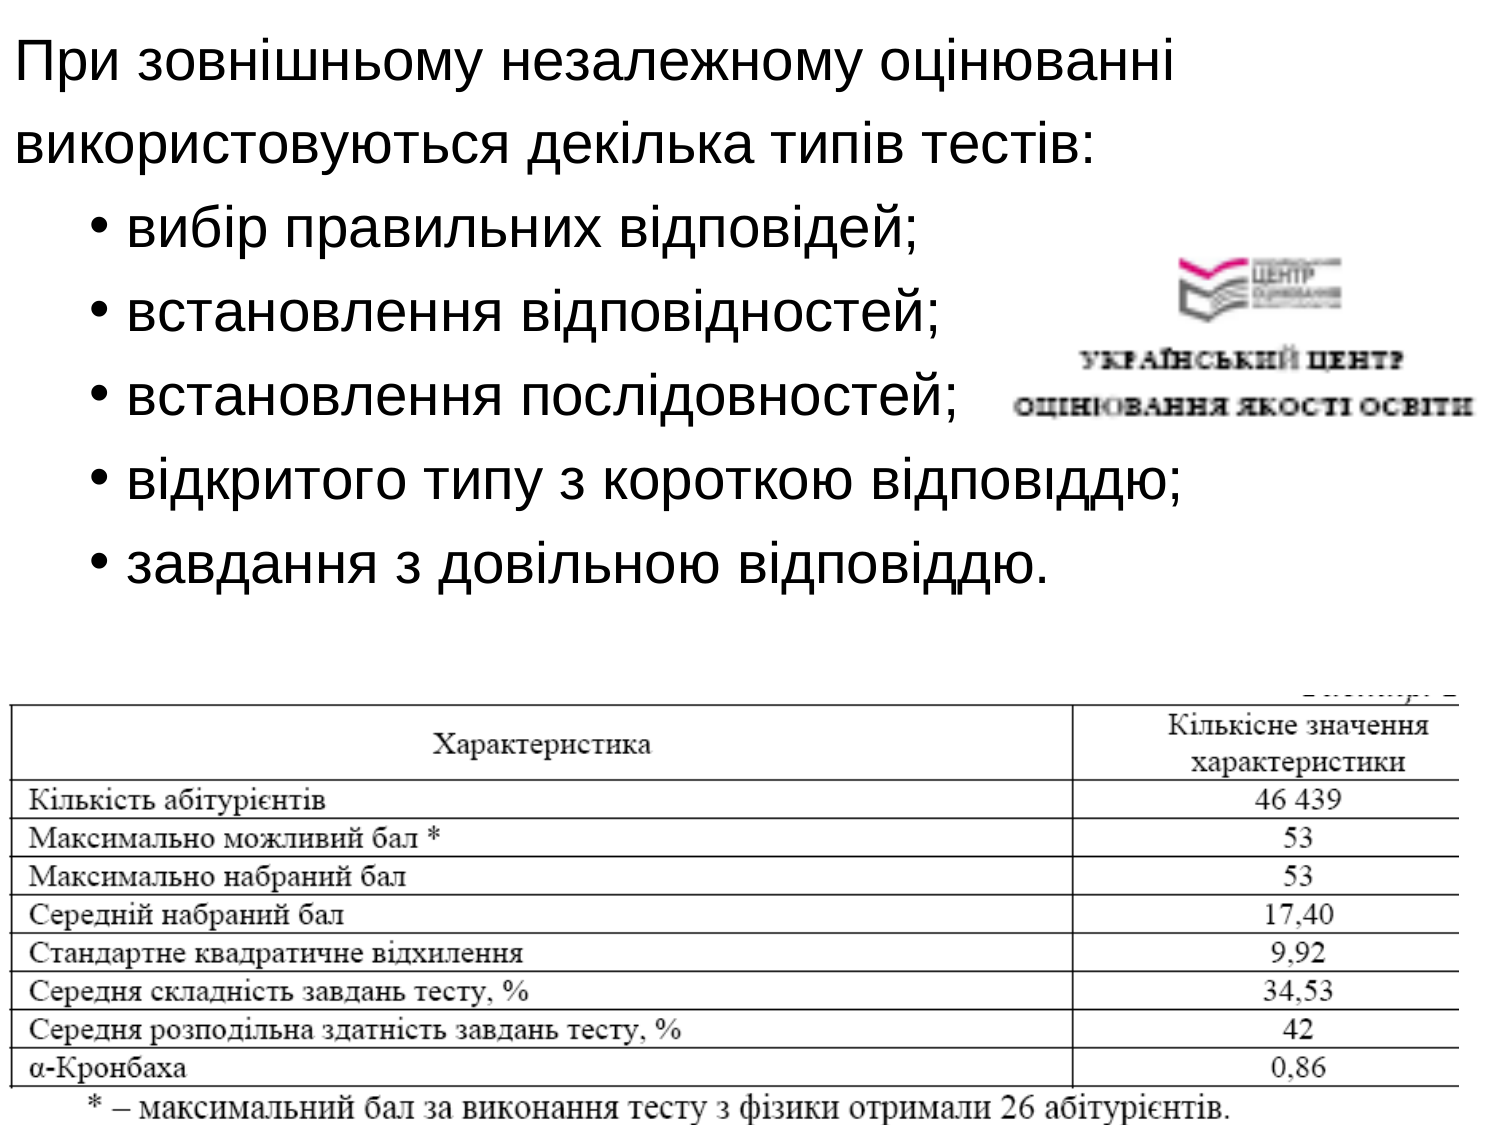

При зовнішньому незалежному оцінюванні
використовуються декілька типів тестів:
 вибір правильних відповідей;
 встановлення відповідностей;
 встановлення послідовностей;
 відкритого типу з короткою відповіддю;
 завдання з довільною відповіддю.
5